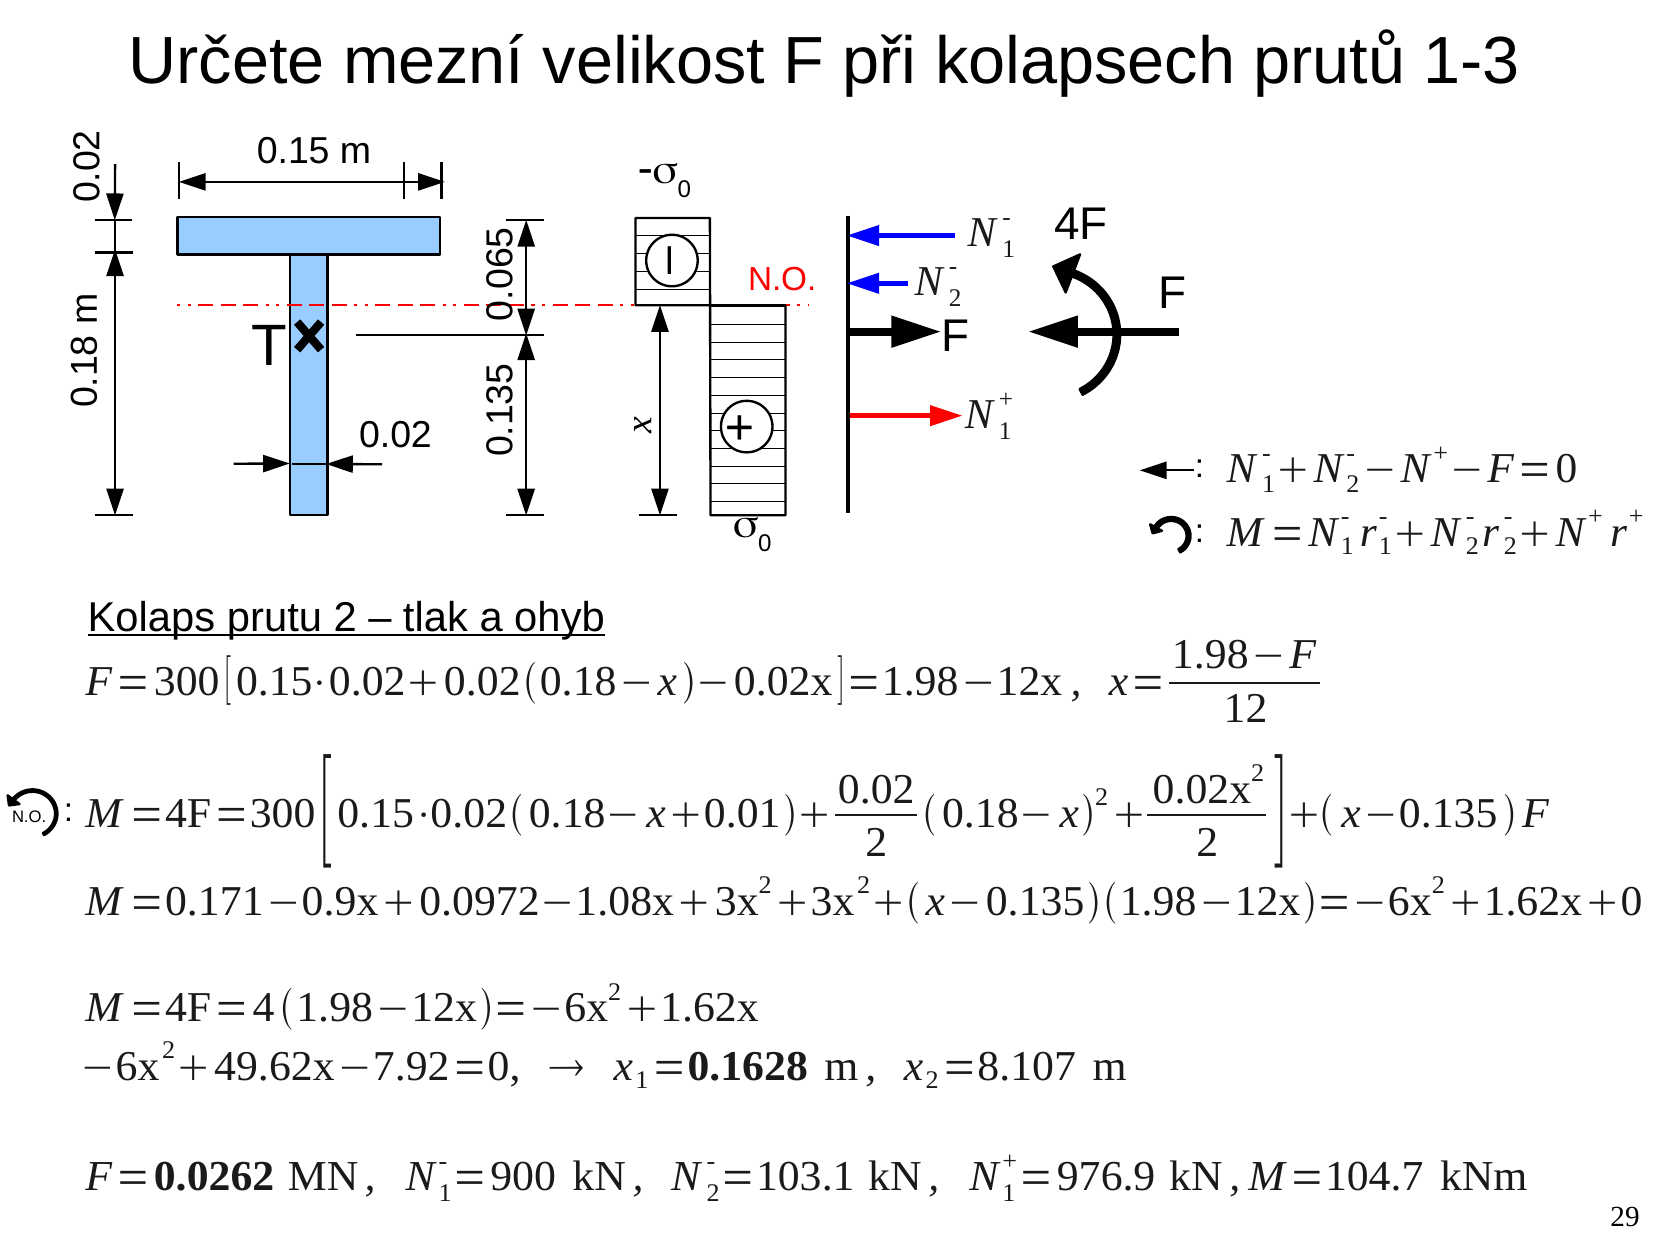

# Určete mezní velikost F při kolapsech prutů 1-3
0.02
0.15 m
-s0
4F
–
0.065
N.O.
F
0.18 m
F
T
0.135
+
x
0.02
:
s0
:
Kolaps prutu 2 – tlak a ohyb
:
N.O.
29